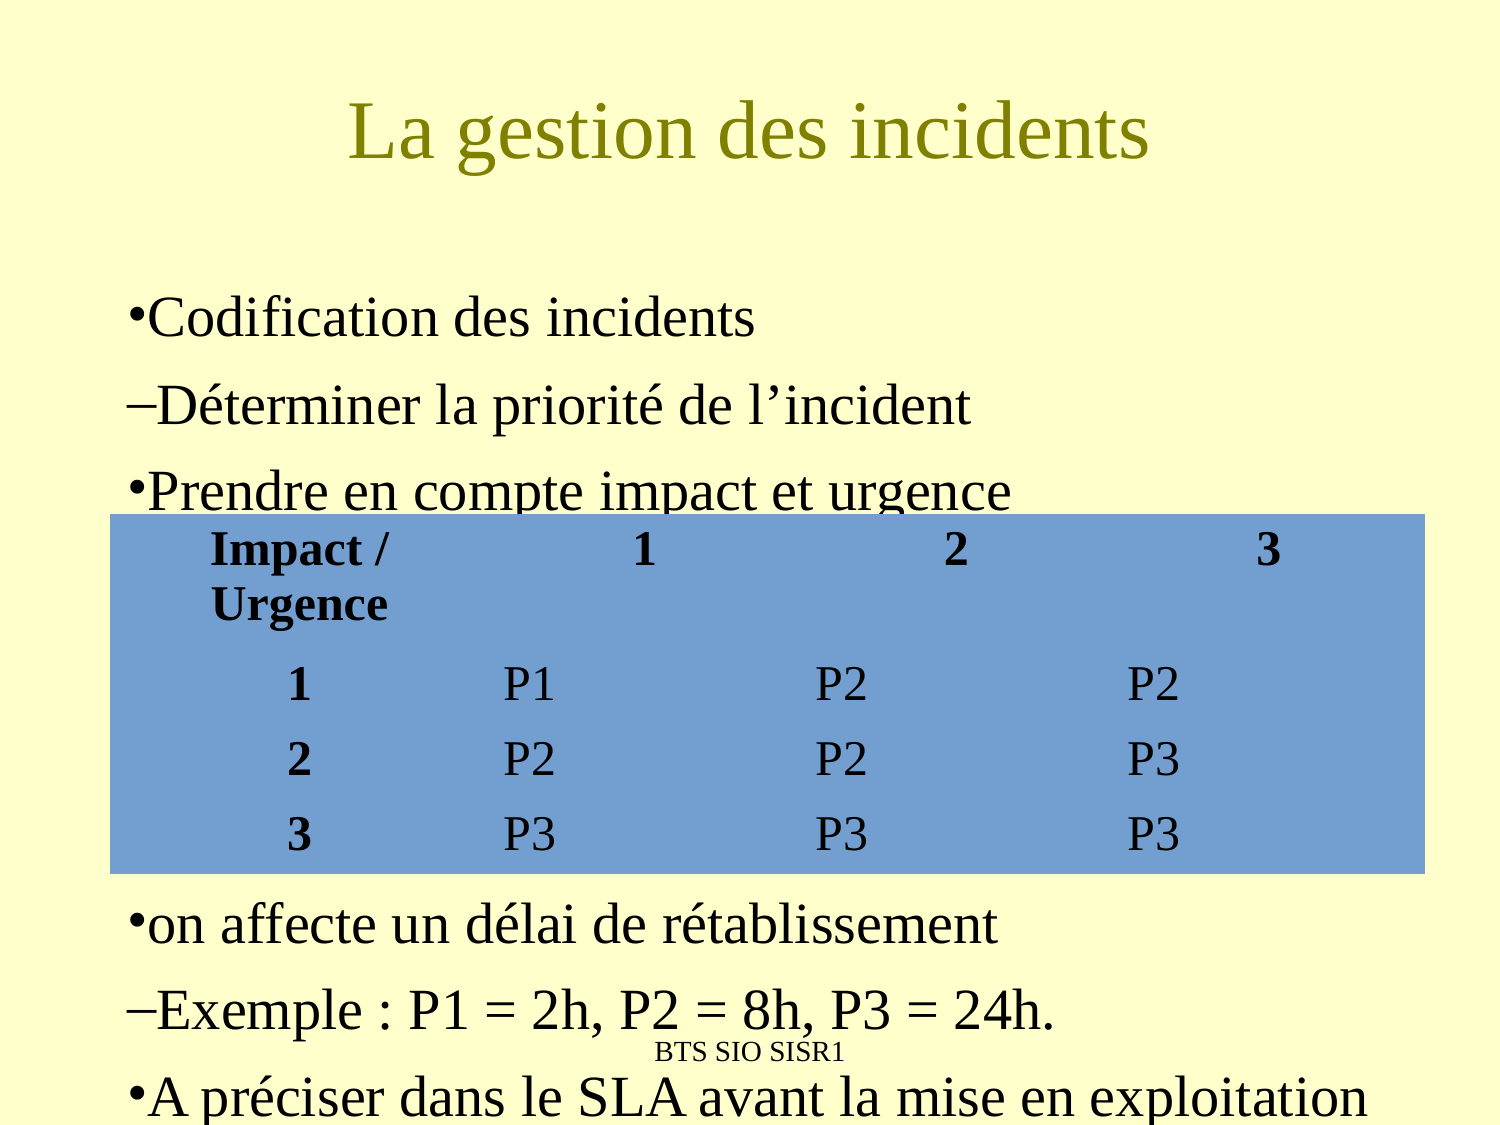

# Codification des incidents
Déterminer la priorité de l’incident
Prendre en compte impact et urgence
À un niveau de priorité (P1, P2, P3)
on affecte un délai de rétablissement
Exemple : P1 = 2h, P2 = 8h, P3 = 24h.
A préciser dans le SLA avant la mise en exploitation du service.
| Impact / Urgence | 1 | 2 | 3 |
| --- | --- | --- | --- |
| 1 | P1 | P2 | P2 |
| 2 | P2 | P2 | P3 |
| 3 | P3 | P3 | P3 |
BTS SIO SISR1